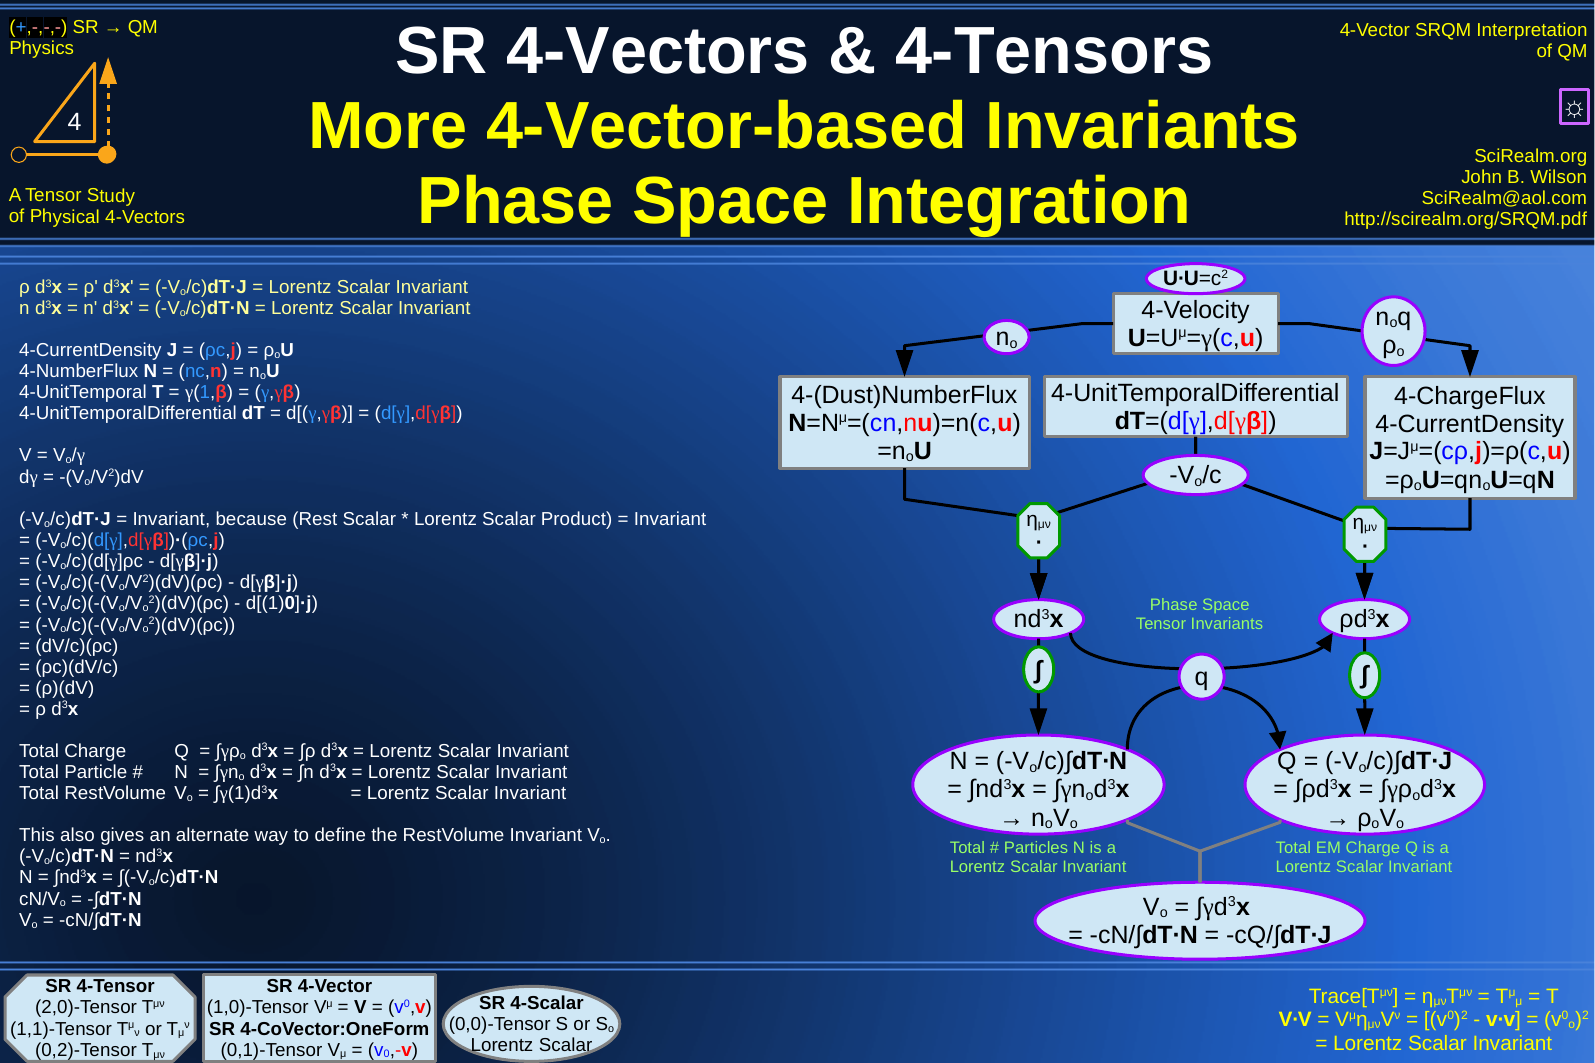

# SR 4-Vectors & 4-Tensors More 4-Vector-based Invariants Phase Space Integration
(+,-,-,-) SR → QM
Physics
A Tensor Study
of Physical 4-Vectors
4-Vector SRQM Interpretation
of QM
SciRealm.org
John B. Wilson
SciRealm@aol.com
http://scirealm.org/SRQM.pdf
4
☼
U∙U=c2
ρ d3x = ρ' d3x' = (-Vo/c)dT·J = Lorentz Scalar Invariant
n d3x = n' d3x' = (-Vo/c)dT·N = Lorentz Scalar Invariant
4-CurrentDensity J = (ρc,j) = ρoU
4-NumberFlux N = (nc,n) = noU
4-UnitTemporal T = γ(1,β) = (γ,γβ)
4-UnitTemporalDifferential dT = d[(γ,γβ)] = (d[γ],d[γβ])
V = Vo/γ
dγ = -(Vo/V2)dV
(-Vo/c)dT·J = Invariant, because (Rest Scalar * Lorentz Scalar Product) = Invariant
= (-Vo/c)(d[γ],d[γβ])·(ρc,j)
= (-Vo/c)(d[γ]ρc - d[γβ]·j)
= (-Vo/c)(-(Vo/V2)(dV)(ρc) - d[γβ]·j)
= (-Vo/c)(-(Vo/Vo2)(dV)(ρc) - d[(1)0]·j)
= (-Vo/c)(-(Vo/Vo2)(dV)(ρc))
= (dV/c)(ρc)
= (ρc)(dV/c)
= (ρ)(dV)
= ρ d3x
Total Charge	 Q = ∫γρo d3x = ∫ρ d3x = Lorentz Scalar Invariant
Total Particle # 	 N = ∫γno d3x = ∫n d3x = Lorentz Scalar Invariant
Total RestVolume	 Vo = ∫γ(1)d3x 	 = Lorentz Scalar Invariant
This also gives an alternate way to define the RestVolume Invariant Vo.
(-Vo/c)dT·N = nd3x
N = ∫nd3x = ∫(-Vo/c)dT·N
cN/Vo = -∫dT·N
Vo = -cN/∫dT·N
4-Velocity
U=Uμ=γ(c,u)
noq
ρo
no
4-(Dust)NumberFlux
N=Nμ=(cn,nu)=n(c,u)
=noU
4-UnitTemporalDifferential
dT=(d[γ],d[γβ])
4-ChargeFlux
4-CurrentDensity
J=Jμ=(cρ,j)=ρ(c,u)
=ρoU=qnoU=qN
-Vo/c
 ημν
∙
 ημν
∙
Phase Space Tensor Invariants
ρd3x
nd3x
∫
∫
q
N = (-Vo/c)∫dT∙N
= ∫nd3x = ∫γnod3x
→ noVo
Q = (-Vo/c)∫dT∙J
= ∫ρd3x = ∫γρod3x
→ ρoVo
Total # Particles N is a Lorentz Scalar Invariant
Total EM Charge Q is a Lorentz Scalar Invariant
Vo = ∫γd3x
= -cN/∫dT∙N = -cQ/∫dT∙J
SR 4-Tensor
(2,0)-Tensor Tμν
(1,1)-Tensor Tμν or Tμν
(0,2)-Tensor Tμν
SR 4-Vector
(1,0)-Tensor Vμ = V = (v0,v)
SR 4-CoVector:OneForm
(0,1)-Tensor Vμ = (v0,-v)
Trace[Tμν] = ημνTμν = Tμμ = T
V∙V = VμημνVν = [(v0)2 - v∙v] = (v0o)2
= Lorentz Scalar Invariant
SR 4-Scalar
(0,0)-Tensor S or So
Lorentz Scalar